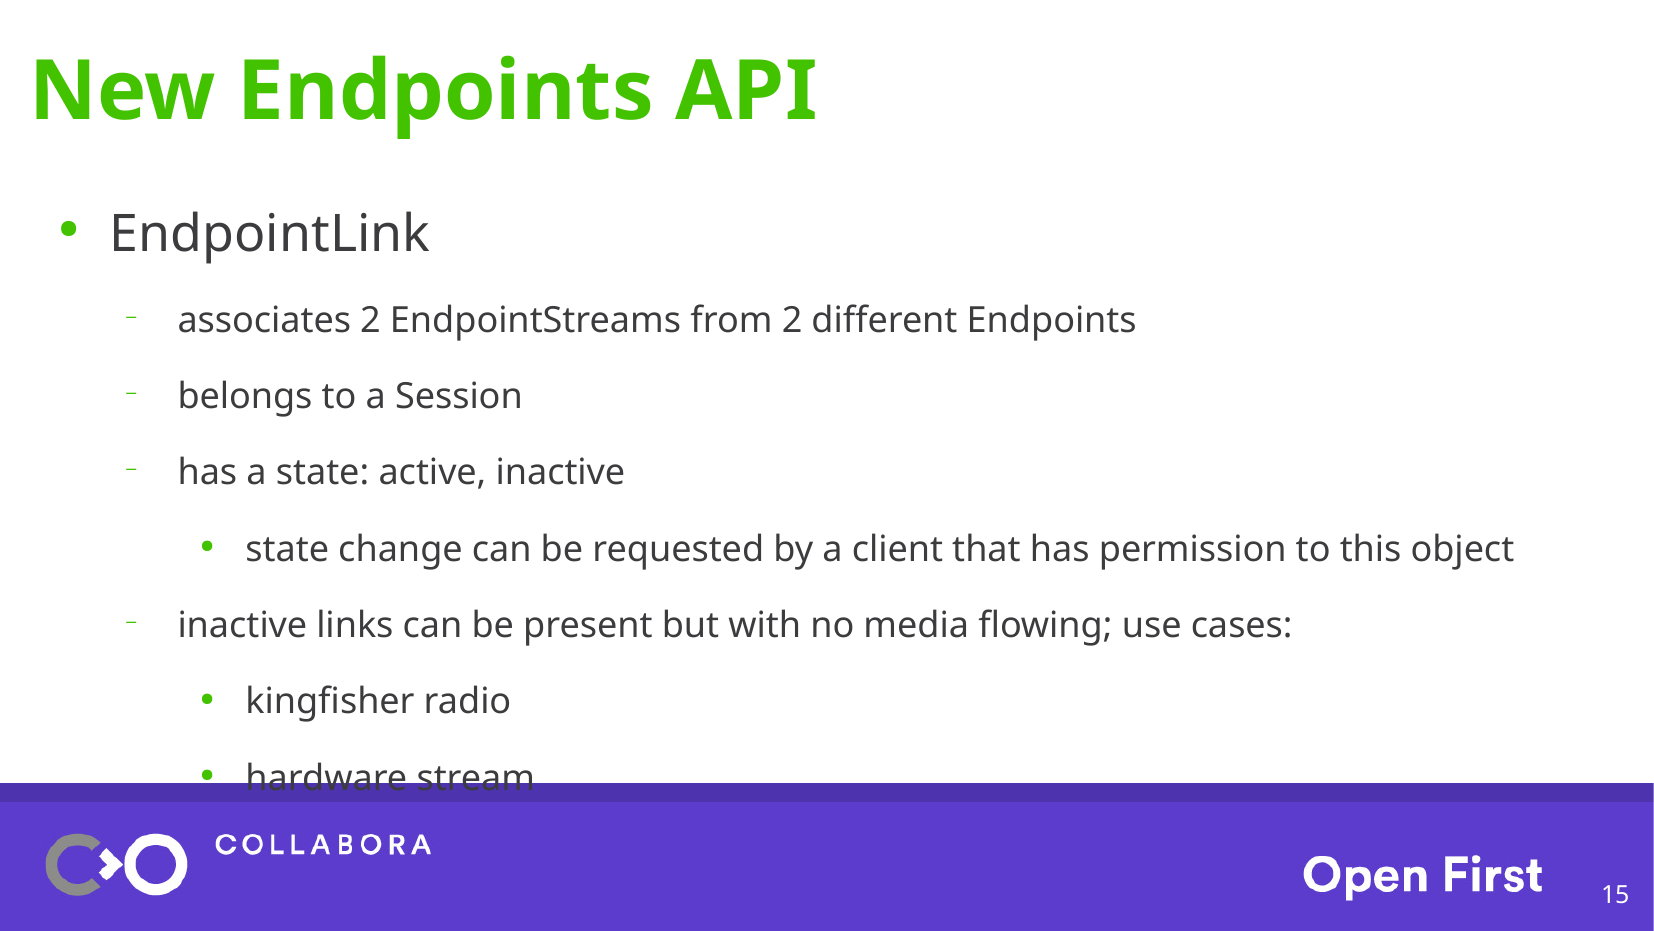

# New Endpoints API
EndpointLink
associates 2 EndpointStreams from 2 different Endpoints
belongs to a Session
has a state: active, inactive
state change can be requested by a client that has permission to this object
inactive links can be present but with no media flowing; use cases:
kingfisher radio
hardware stream